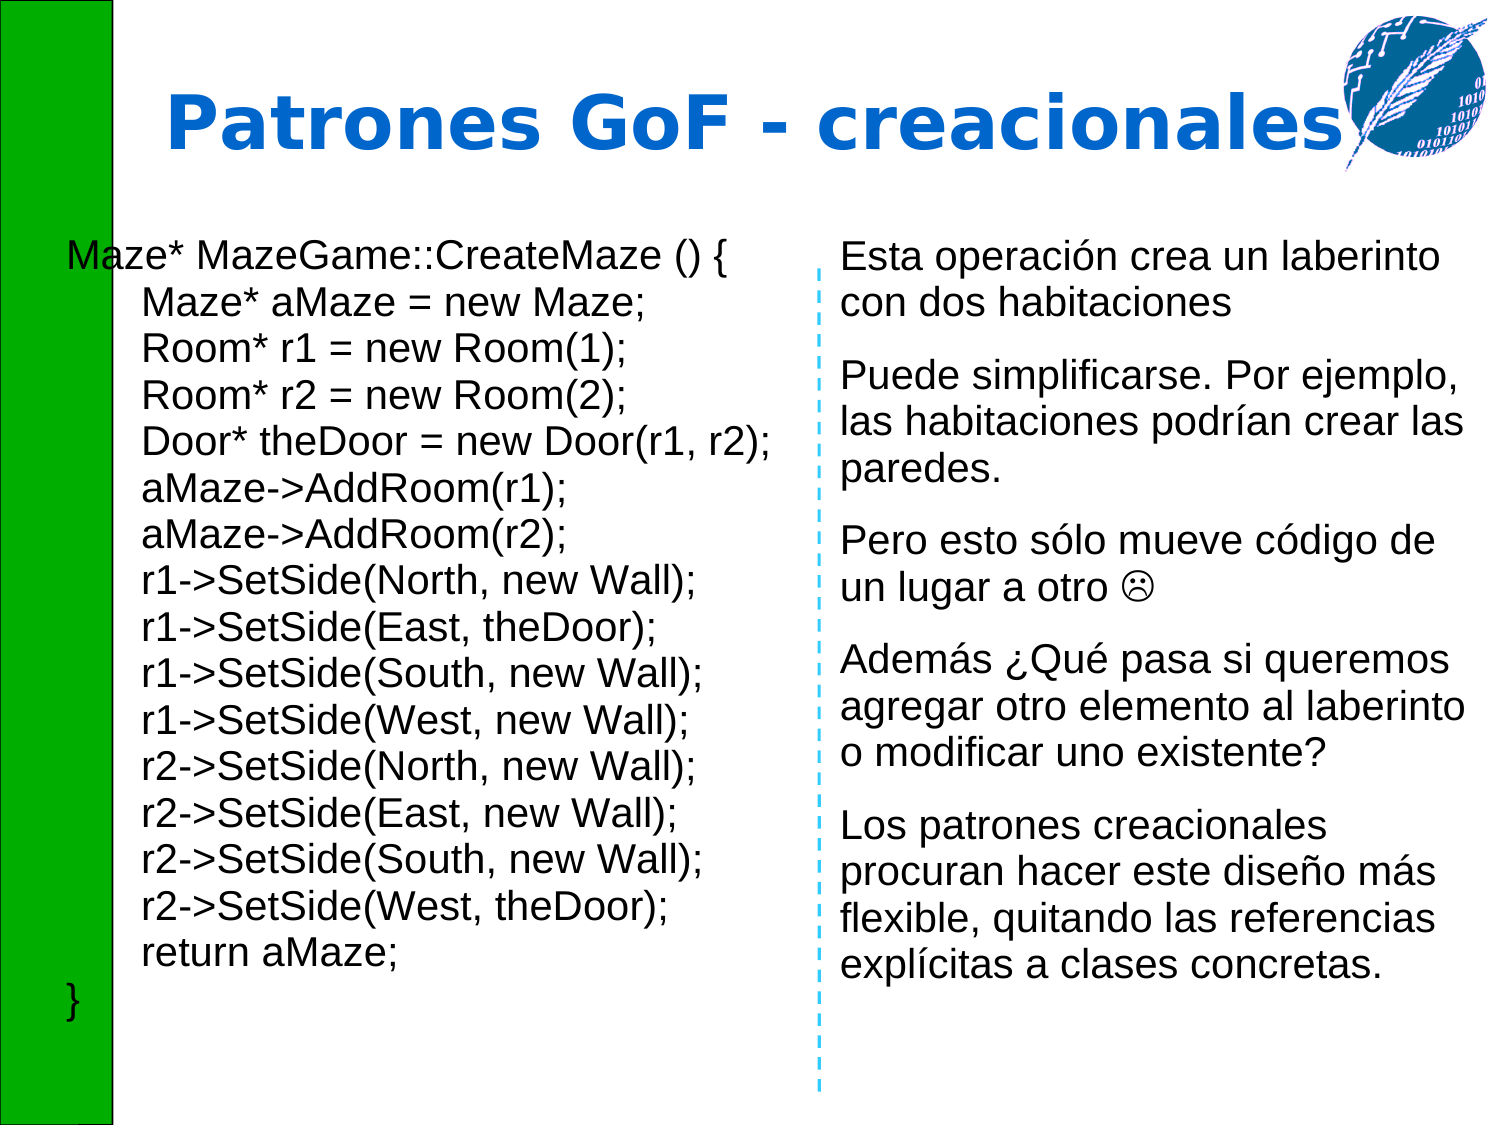

# Patrones GoF - creacionales
Maze* MazeGame::CreateMaze () {
	Maze* aMaze = new Maze;
	Room* r1 = new Room(1);
	Room* r2 = new Room(2);
	Door* theDoor = new Door(r1, r2);
	aMaze->AddRoom(r1);
	aMaze->AddRoom(r2);
	r1->SetSide(North, new Wall);
	r1->SetSide(East, theDoor);
	r1->SetSide(South, new Wall);
	r1->SetSide(West, new Wall);
	r2->SetSide(North, new Wall);
	r2->SetSide(East, new Wall);
	r2->SetSide(South, new Wall);
	r2->SetSide(West, theDoor);
	return aMaze;
}
Esta operación crea un laberinto con dos habitaciones
Puede simplificarse. Por ejemplo, las habitaciones podrían crear las paredes.
Pero esto sólo mueve código de un lugar a otro 
Además ¿Qué pasa si queremos agregar otro elemento al laberinto o modificar uno existente?
Los patrones creacionales procuran hacer este diseño más flexible, quitando las referencias explícitas a clases concretas.